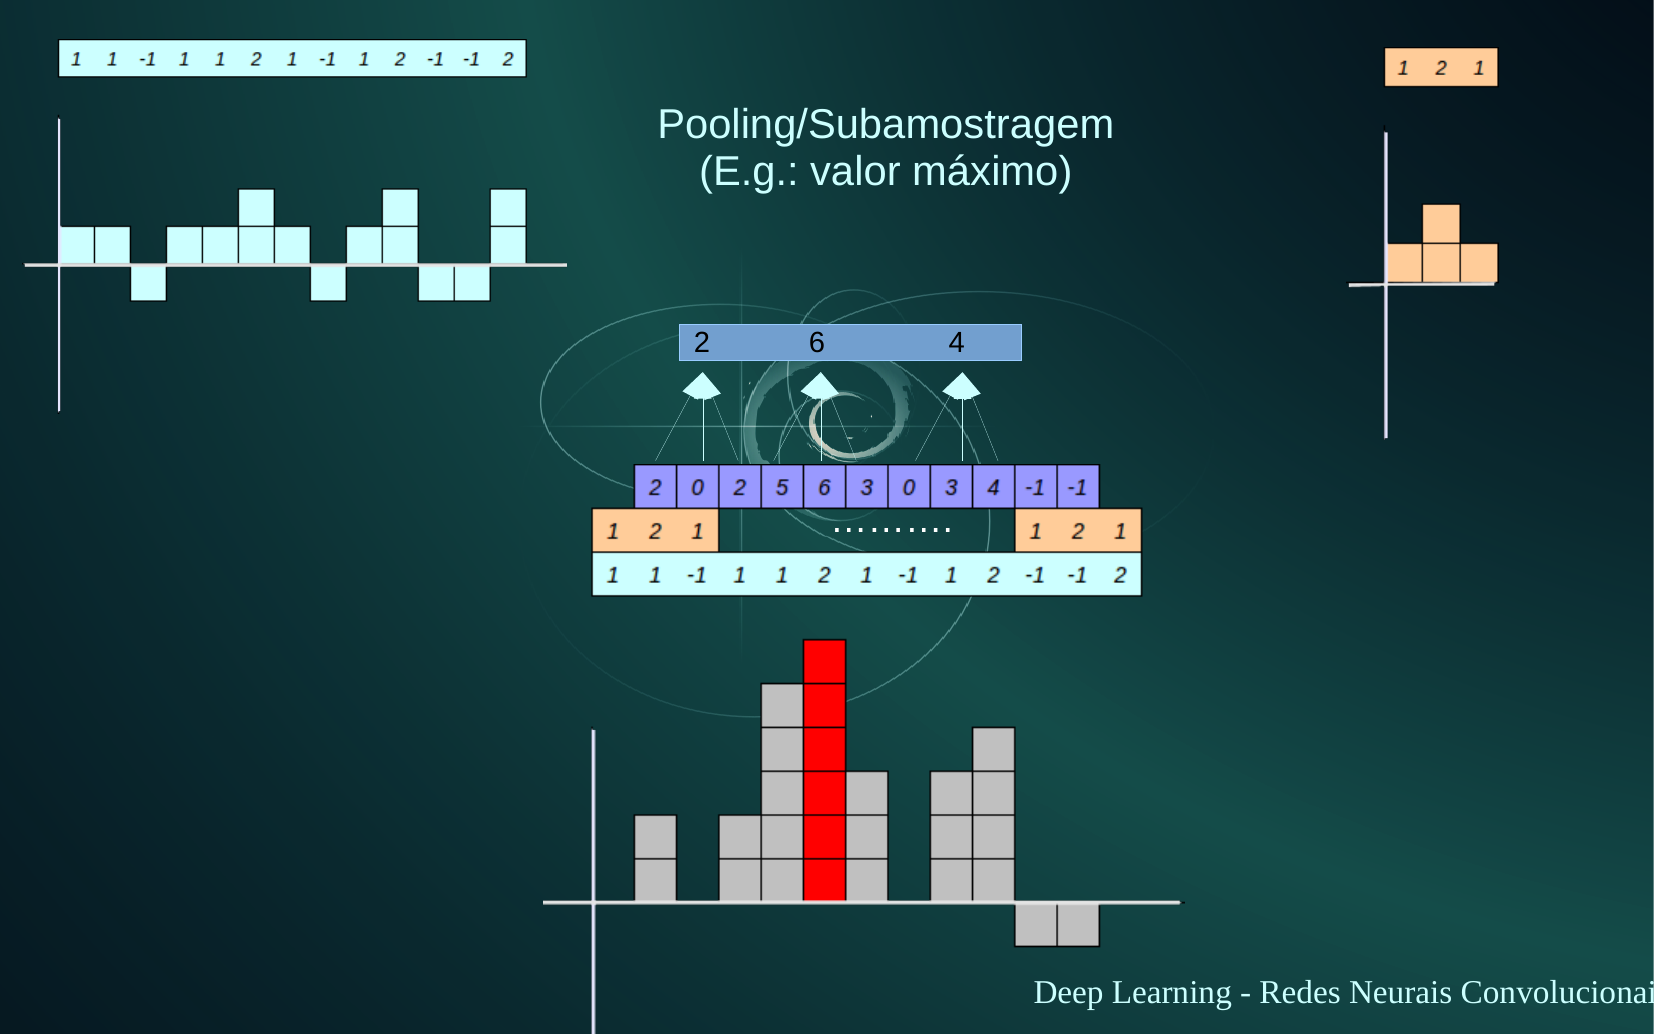

Pooling/Subamostragem
(E.g.: valor máximo)
2 6 4
……….